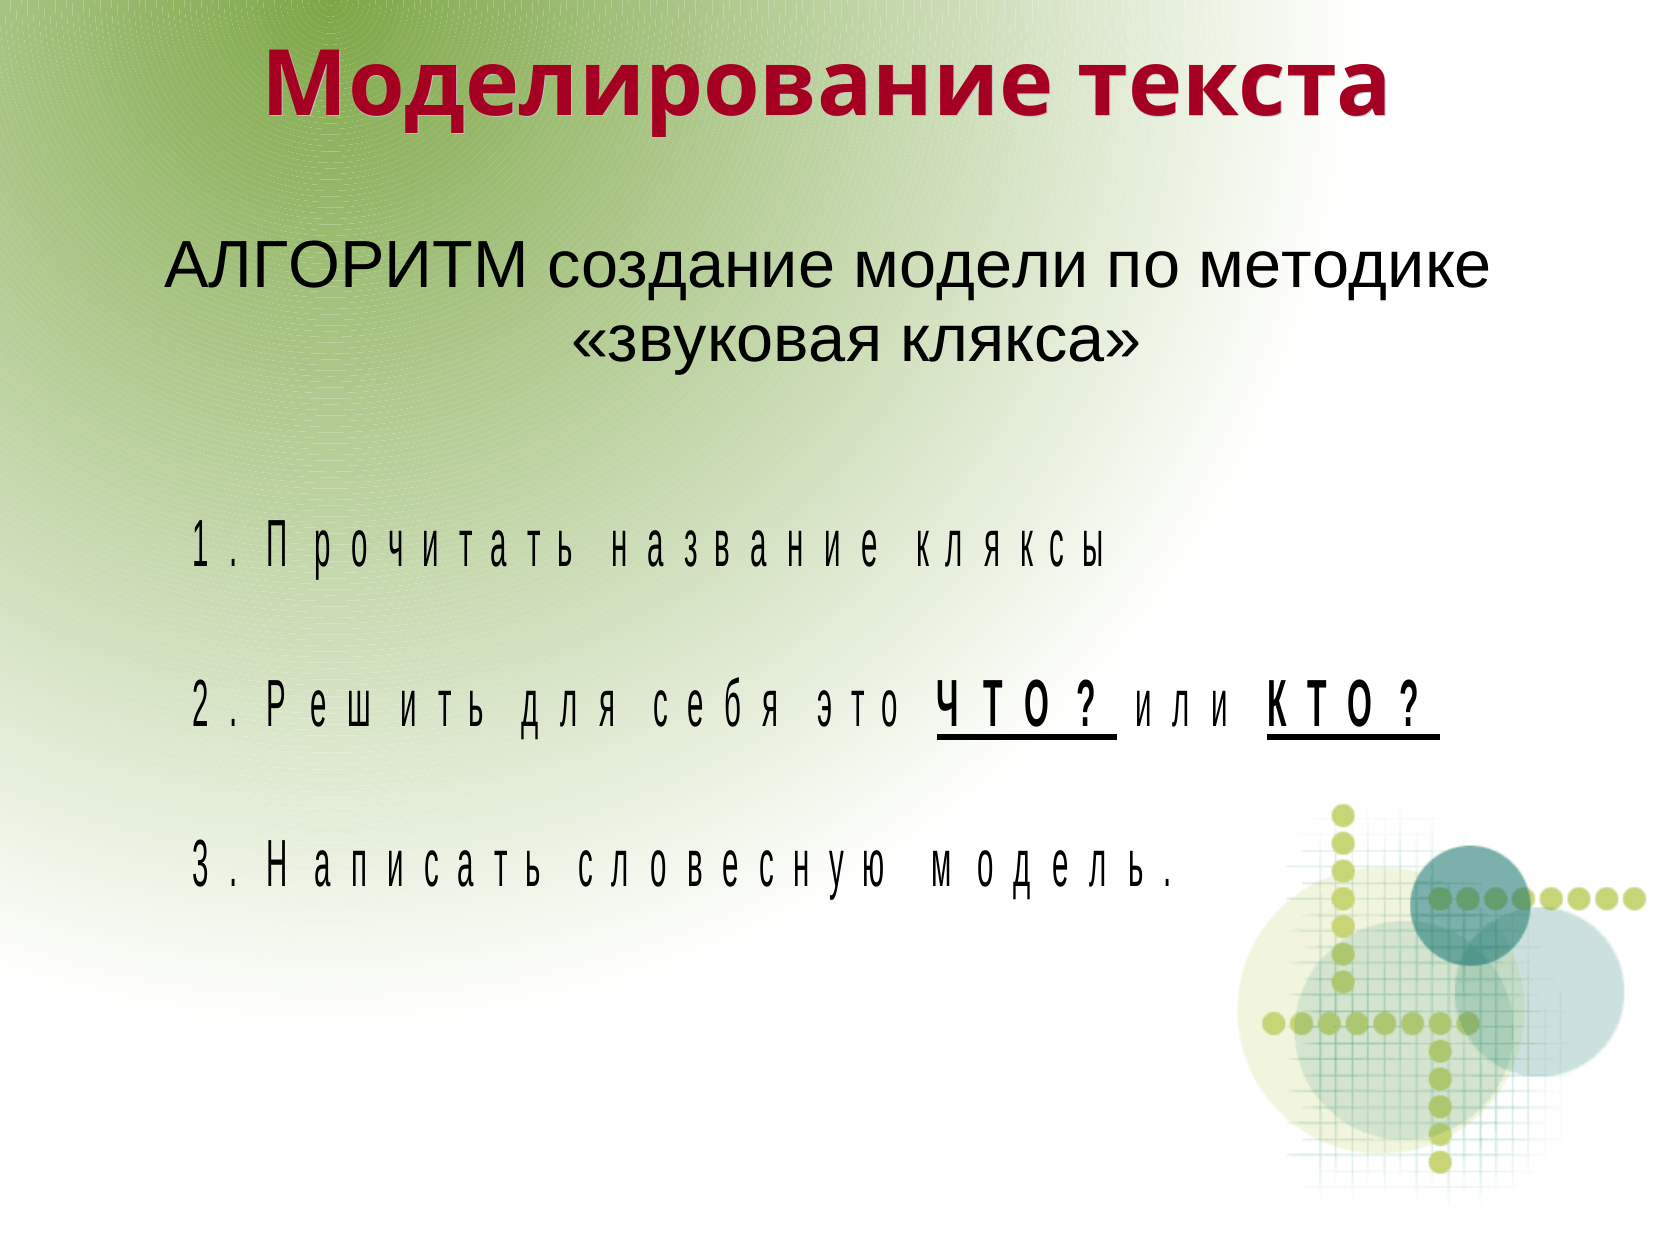

# Моделирование текста
АЛГОРИТМ создание модели по методике «звуковая клякса»